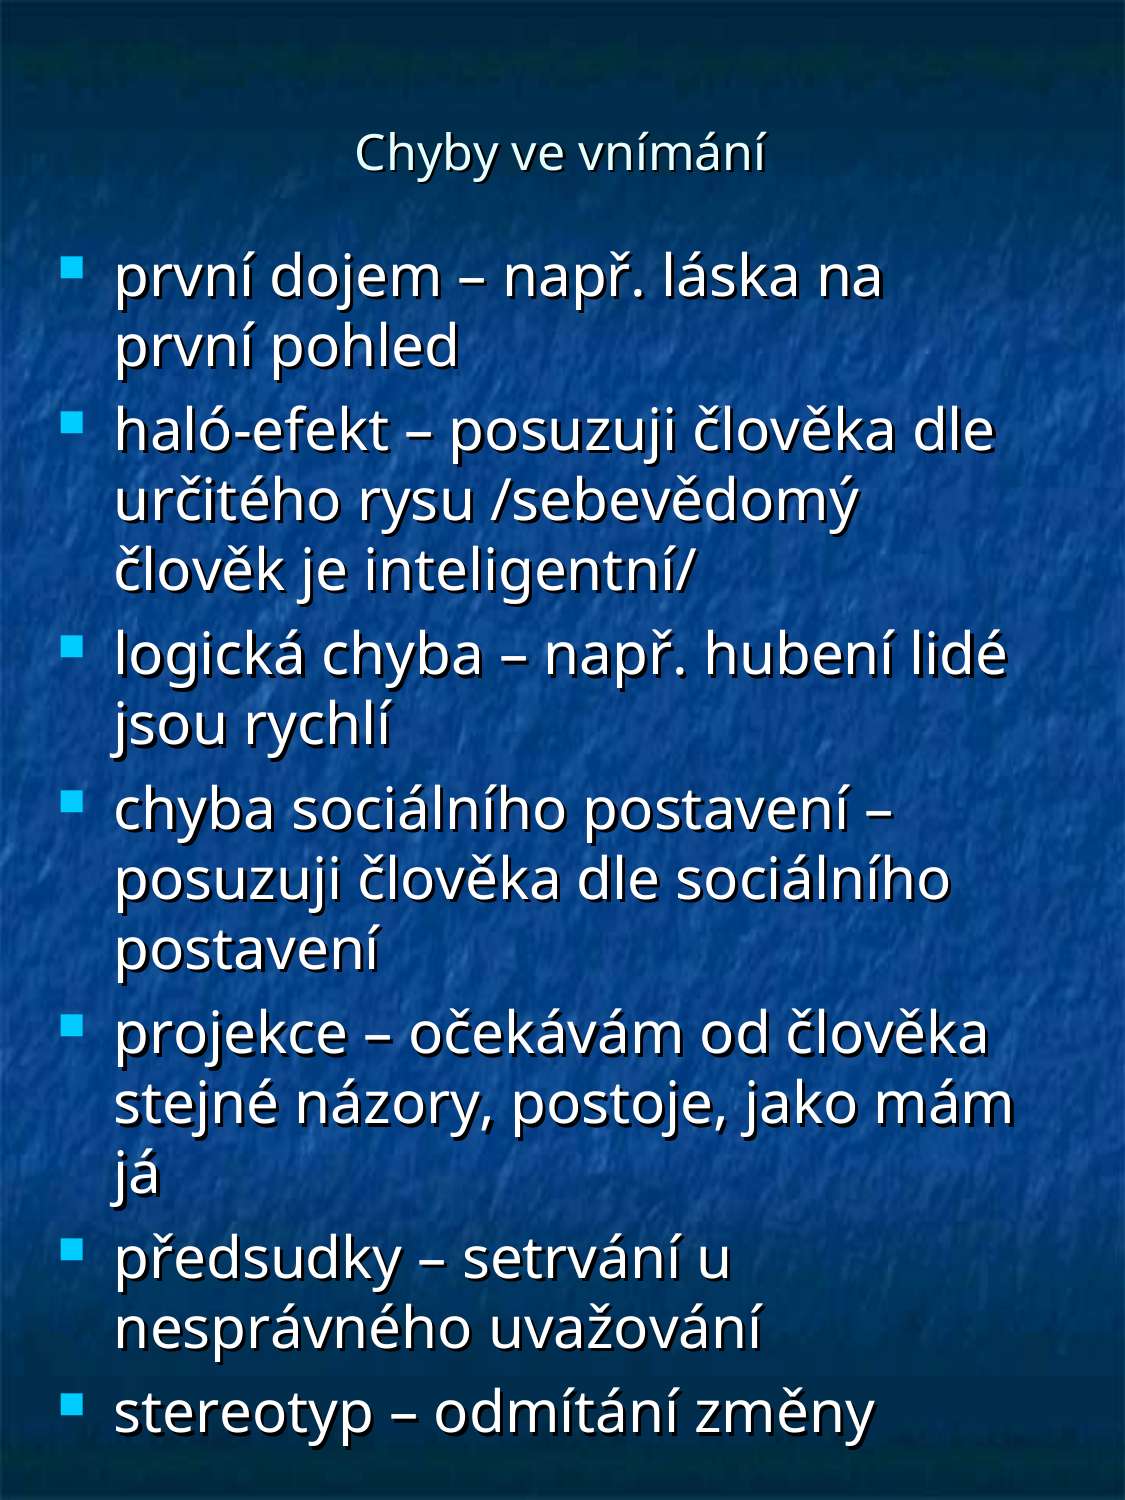

# Chyby ve vnímání
první dojem – např. láska na první pohled
haló-efekt – posuzuji člověka dle určitého rysu /sebevědomý člověk je inteligentní/
logická chyba – např. hubení lidé jsou rychlí
chyba sociálního postavení – posuzuji člověka dle sociálního postavení
projekce – očekávám od člověka stejné názory, postoje, jako mám já
předsudky – setrvání u nesprávného uvažování
stereotyp – odmítání změny